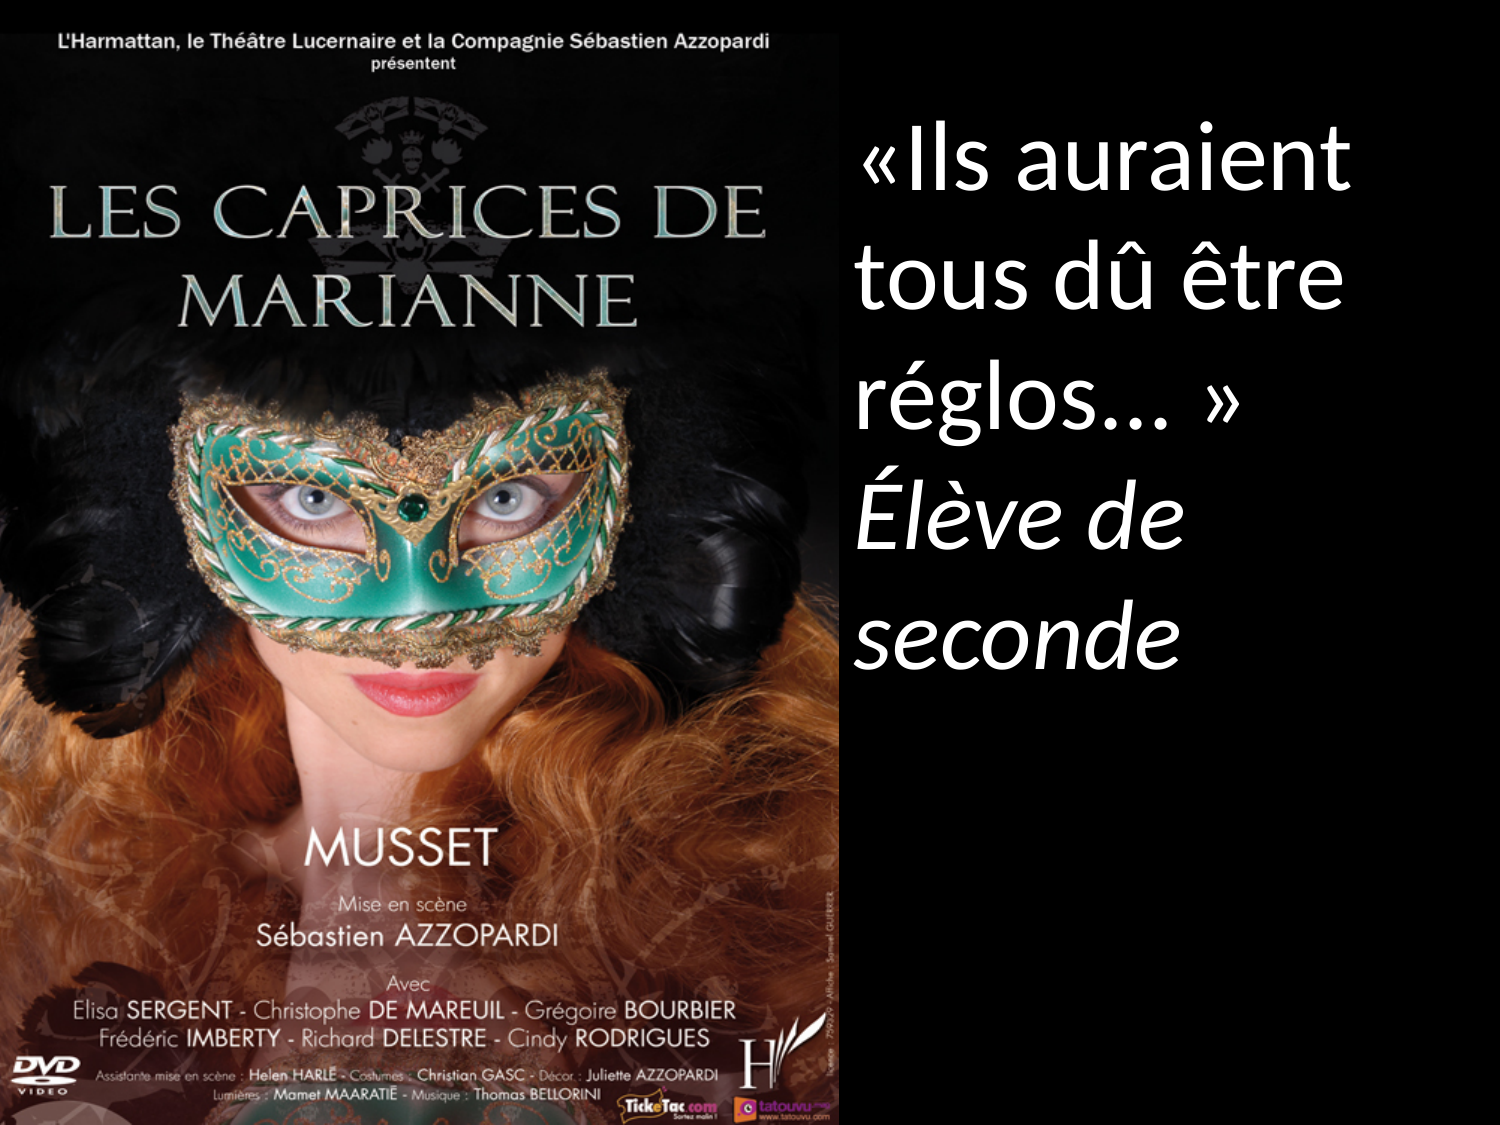

«Ils auraient tous dû être réglos... »
Élève de seconde